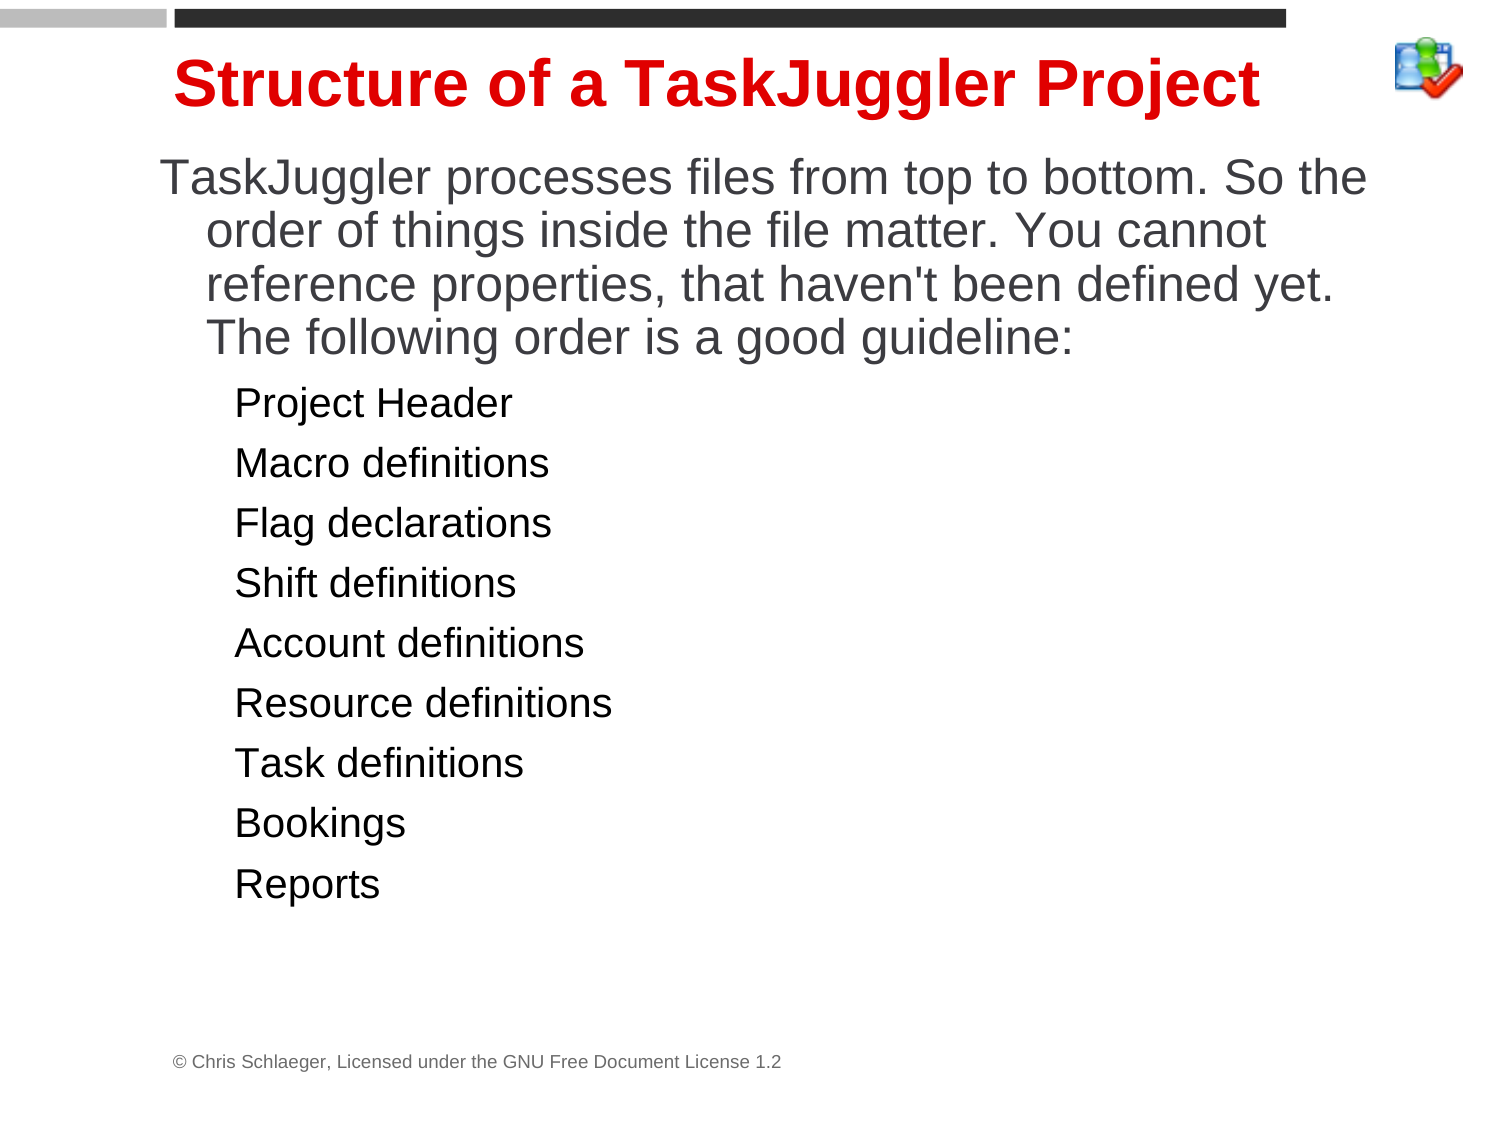

# Structure of a TaskJuggler Project
TaskJuggler processes files from top to bottom. So the order of things inside the file matter. You cannot reference properties, that haven't been defined yet. The following order is a good guideline:
Project Header
Macro definitions
Flag declarations
Shift definitions
Account definitions
Resource definitions
Task definitions
Bookings
Reports